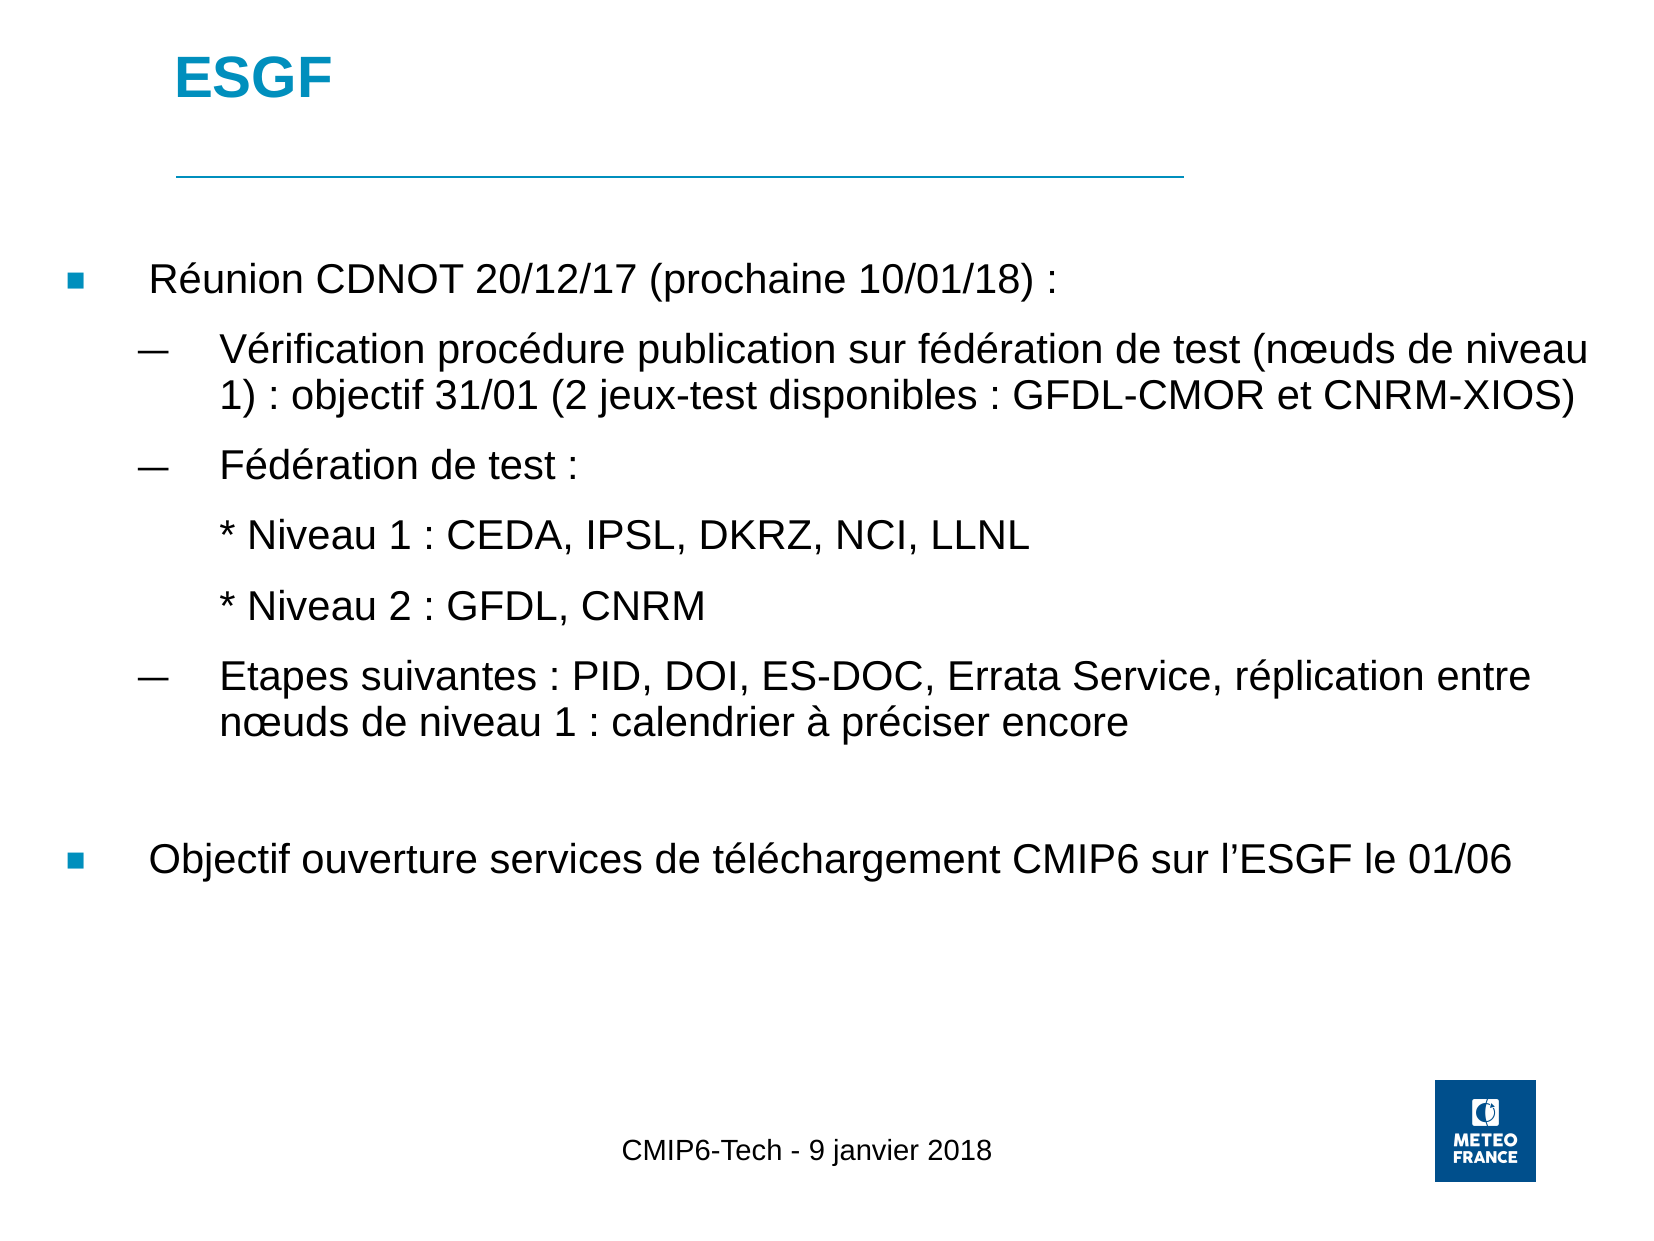

# ESGF
Réunion CDNOT 20/12/17 (prochaine 10/01/18) :
Vérification procédure publication sur fédération de test (nœuds de niveau 1) : objectif 31/01 (2 jeux-test disponibles : GFDL-CMOR et CNRM-XIOS)
Fédération de test :
* Niveau 1 : CEDA, IPSL, DKRZ, NCI, LLNL
* Niveau 2 : GFDL, CNRM
Etapes suivantes : PID, DOI, ES-DOC, Errata Service, réplication entre nœuds de niveau 1 : calendrier à préciser encore
Objectif ouverture services de téléchargement CMIP6 sur l’ESGF le 01/06
CMIP6-Tech - 9 janvier 2018